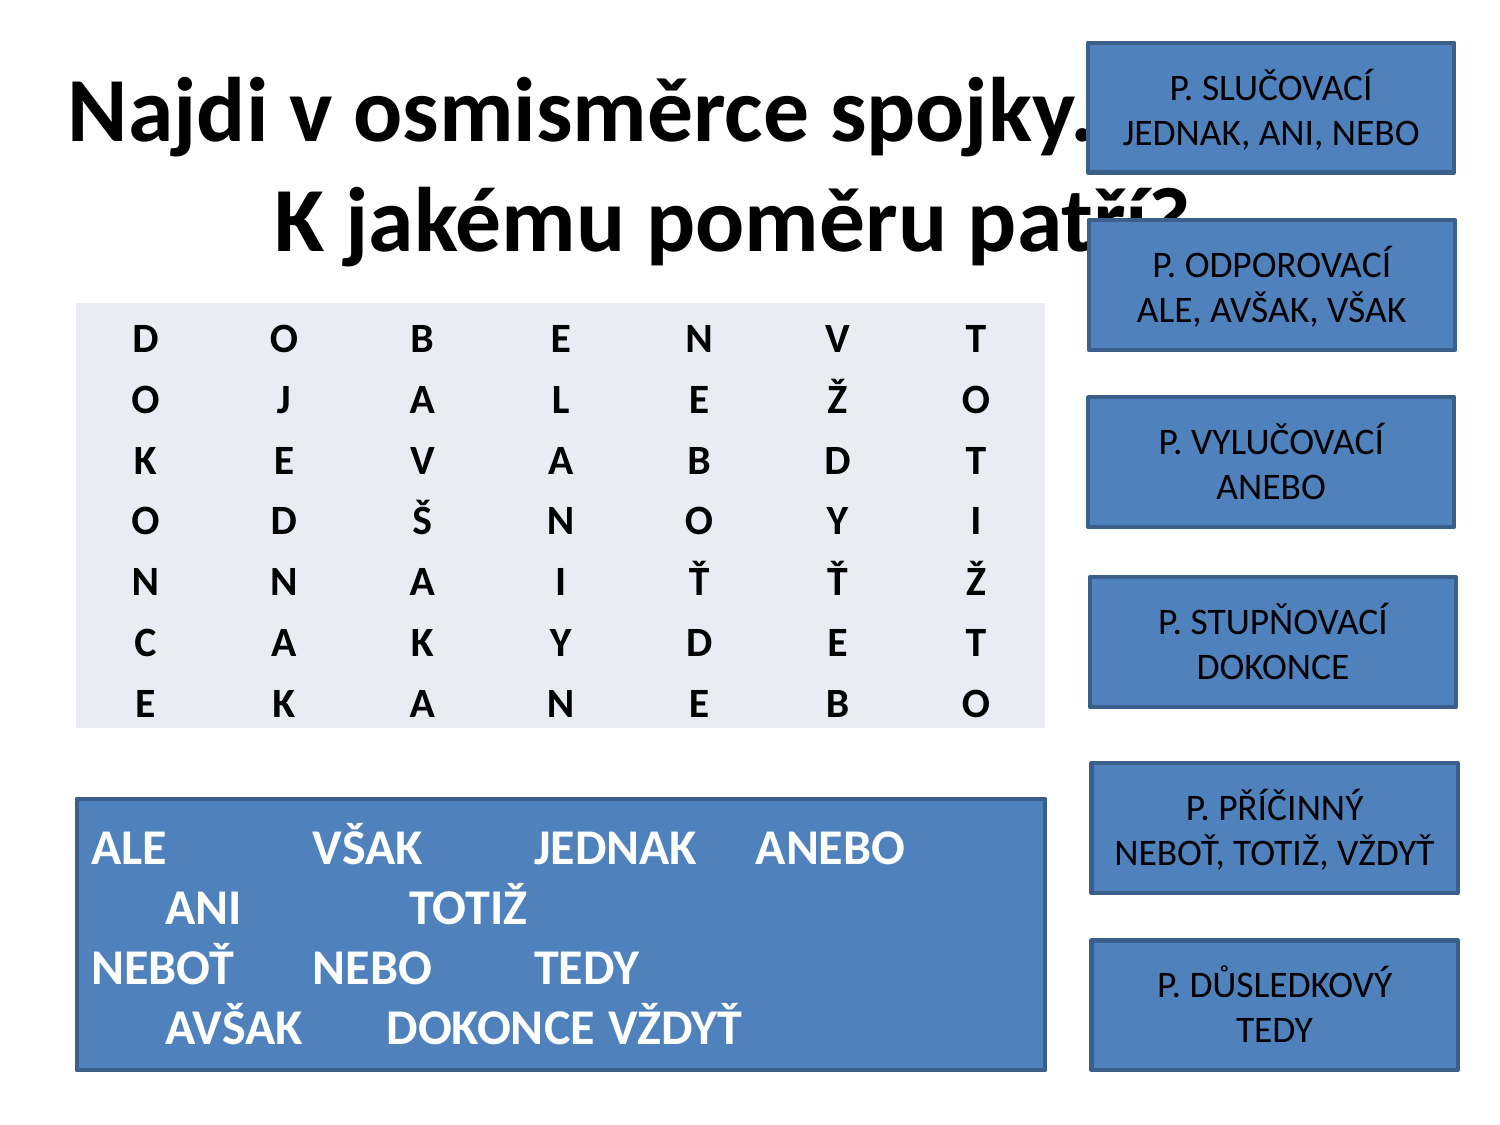

# Najdi v osmisměrce spojky. K jakému poměru patří?
P. SLUČOVACÍ
JEDNAK, ANI, NEBO
P. ODPOROVACÍ
ALE, AVŠAK, VŠAK
| D | O | B | E | N | V | T |
| --- | --- | --- | --- | --- | --- | --- |
| O | J | A | L | E | Ž | O |
| K | E | V | A | B | D | T |
| O | D | Š | N | O | Y | I |
| N | N | A | I | Ť | Ť | Ž |
| C | A | K | Y | D | E | T |
| E | K | A | N | E | B | O |
P. VYLUČOVACÍ
ANEBO
P. STUPŇOVACÍ
DOKONCE
P. PŘÍČINNÝ
NEBOŤ, TOTIŽ, VŽDYŤ
ALE		VŠAK		JEDNAK	ANEBO		ANI		 TOTIŽ
NEBOŤ		NEBO		TEDY
	AVŠAK		DOKONCE	VŽDYŤ
P. DŮSLEDKOVÝ
TEDY